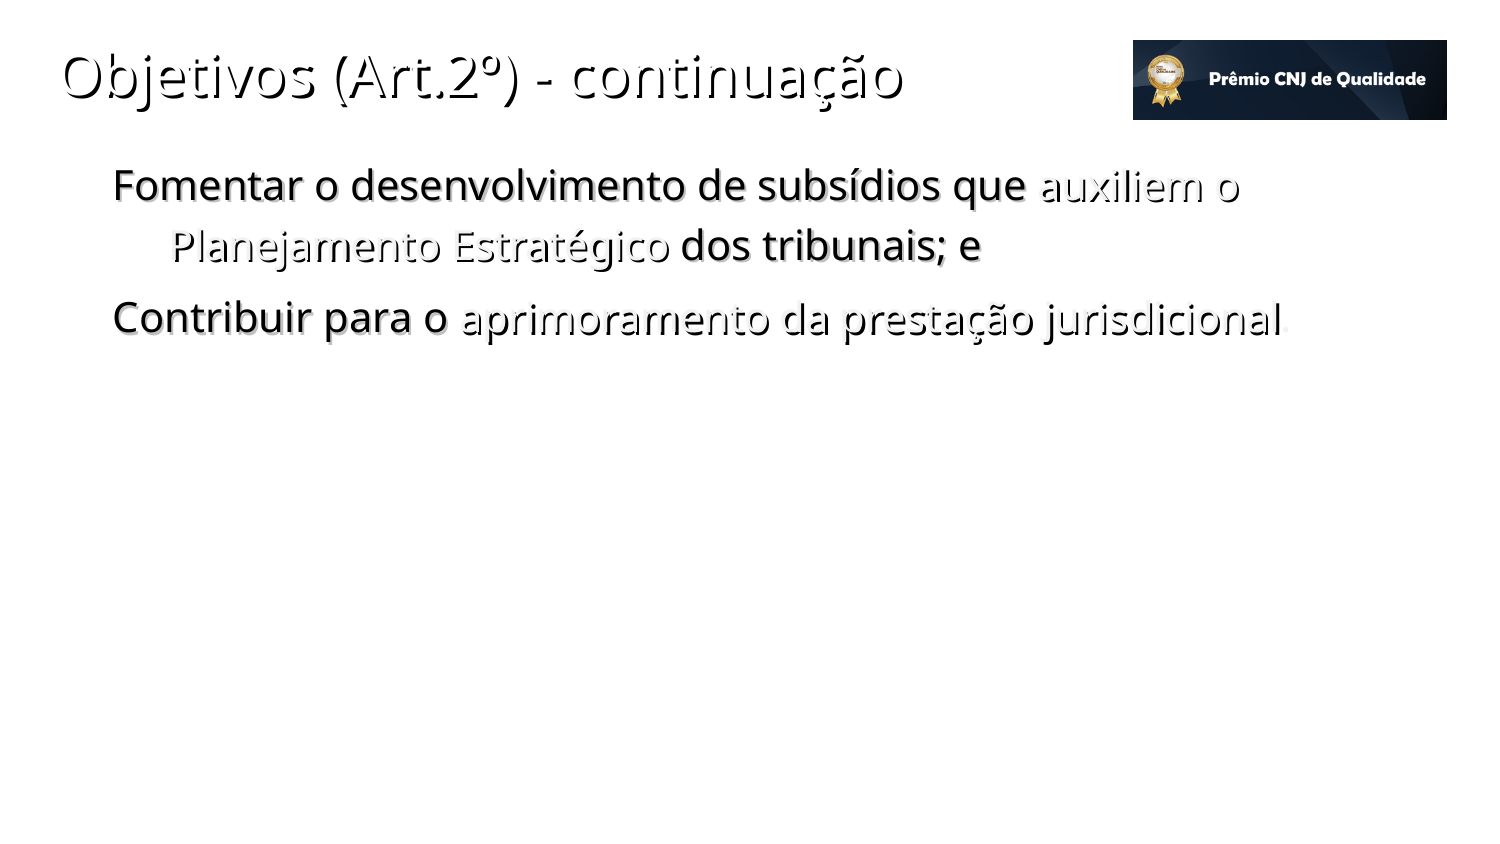

Objetivos (Art.2º) - continuação
# Fomentar o desenvolvimento de subsídios que auxiliem o Planejamento Estratégico dos tribunais; e
Contribuir para o aprimoramento da prestação jurisdicional.